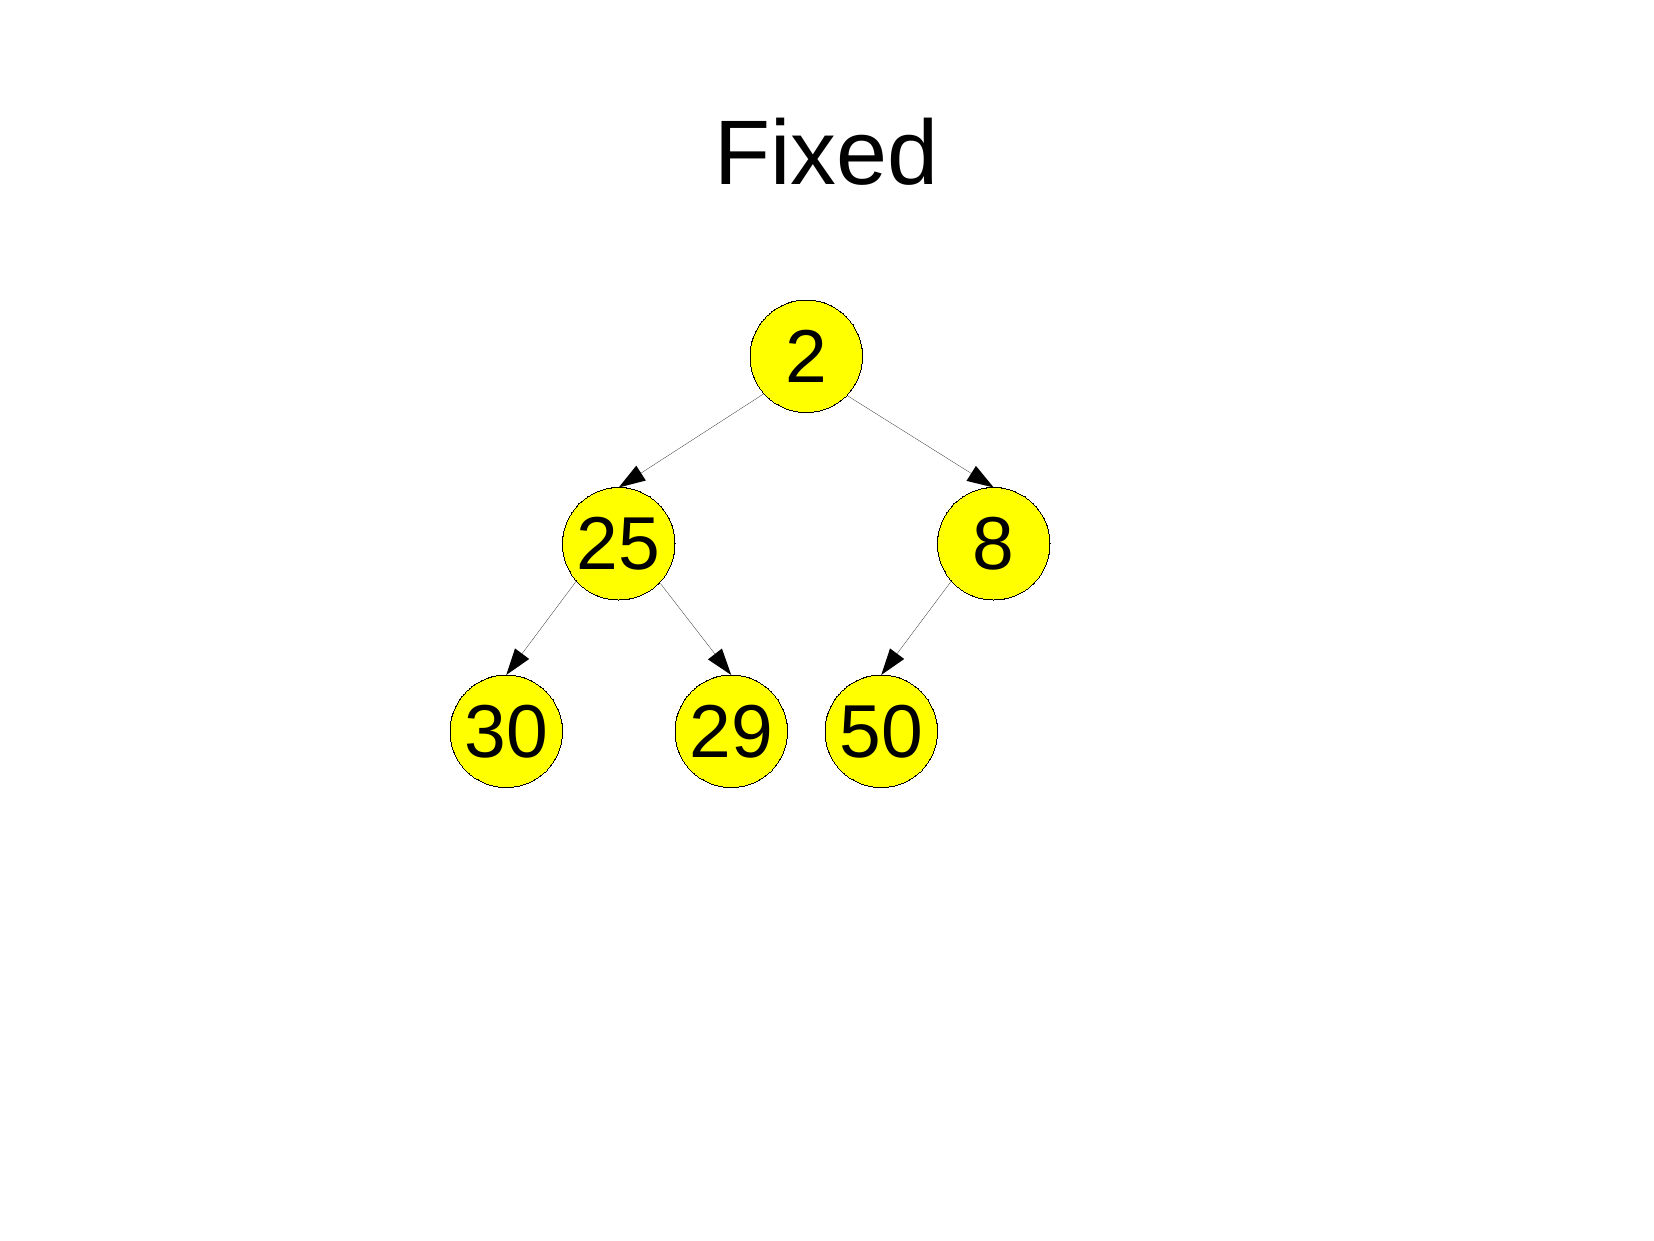

# Fixed
2
25
8
30
29
50